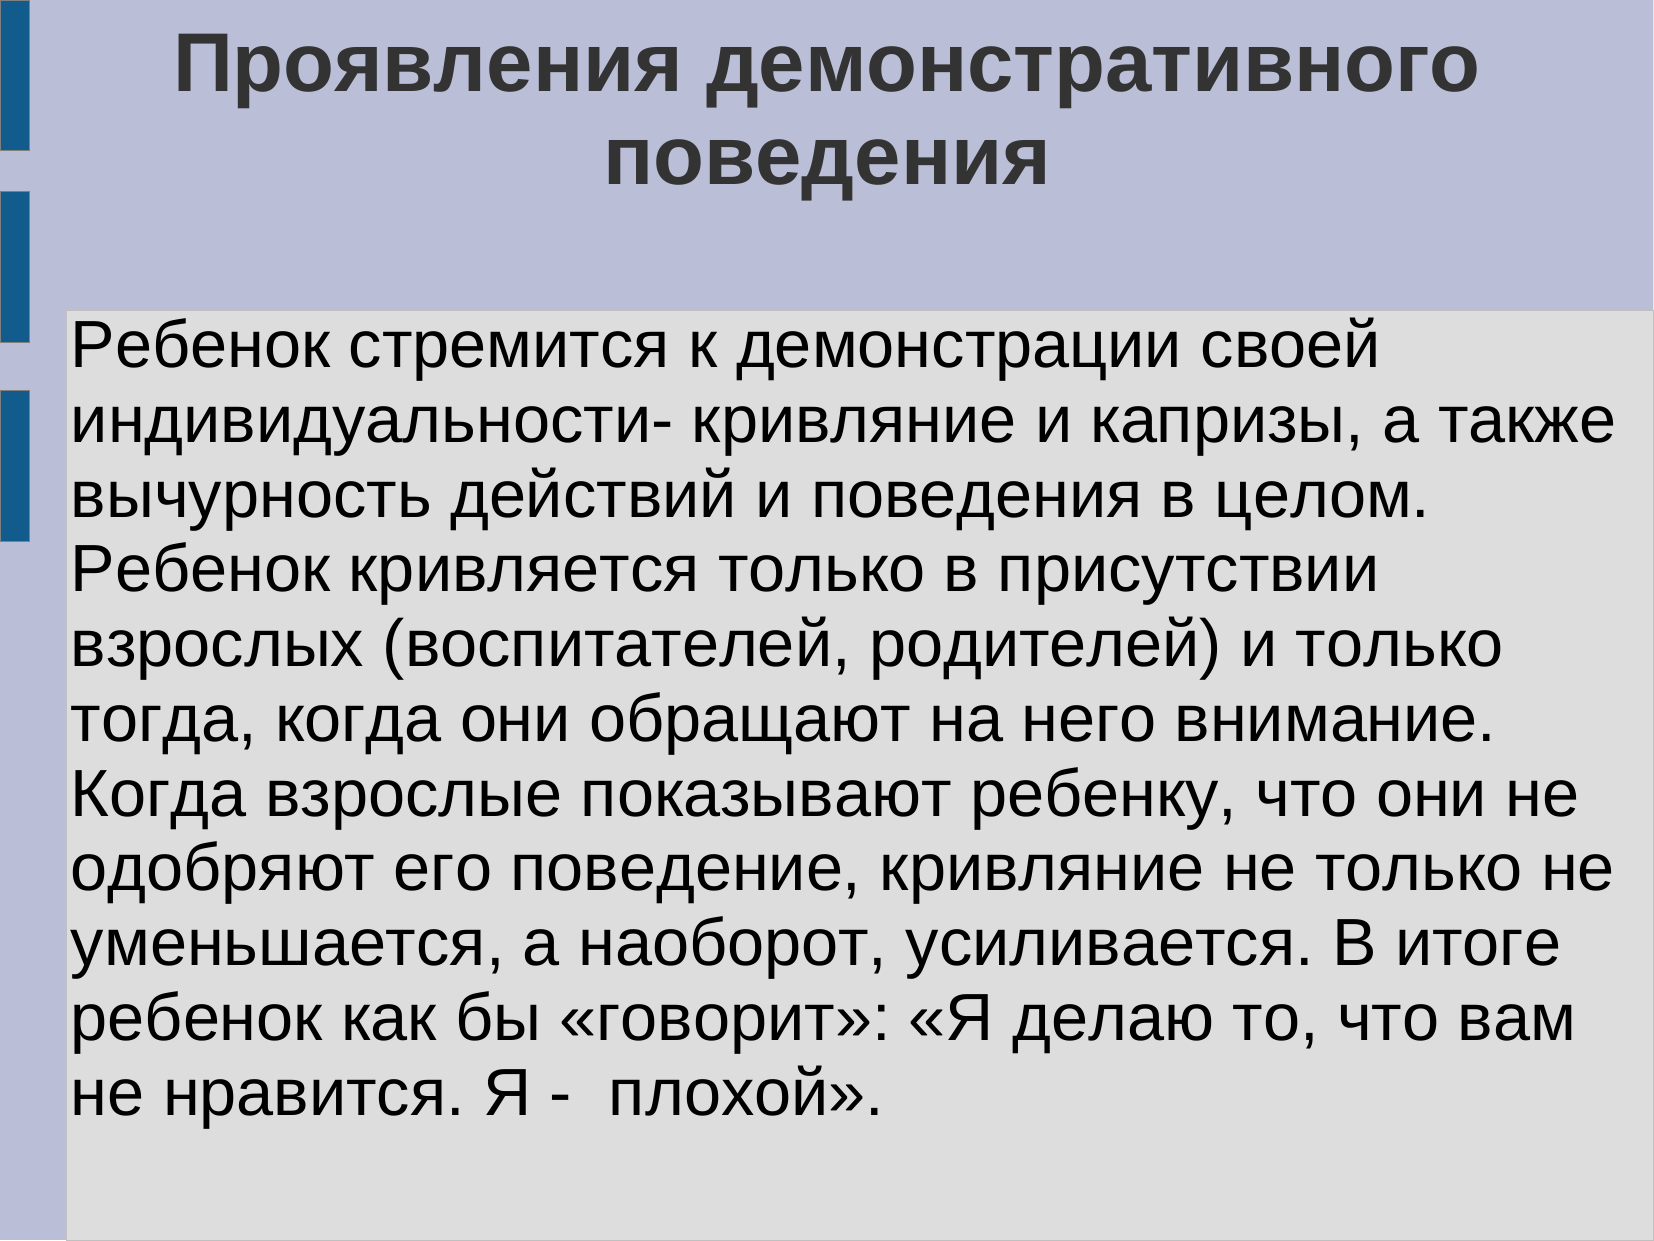

# Проявления демонстративного поведения
Ребенок стремится к демонстрации своей индивидуальности- кривляние и капризы, а также вычурность действий и поведения в целом.
Ребенок кривляется только в присутствии взрослых (воспитателей, родителей) и только тогда, когда они обращают на него внимание. Когда взрослые показывают ребенку, что они не одобряют его поведение, кривляние не только не уменьшается, а наоборот, усиливается. В итоге ребенок как бы «говорит»: «Я делаю то, что вам не нравится. Я - плохой».